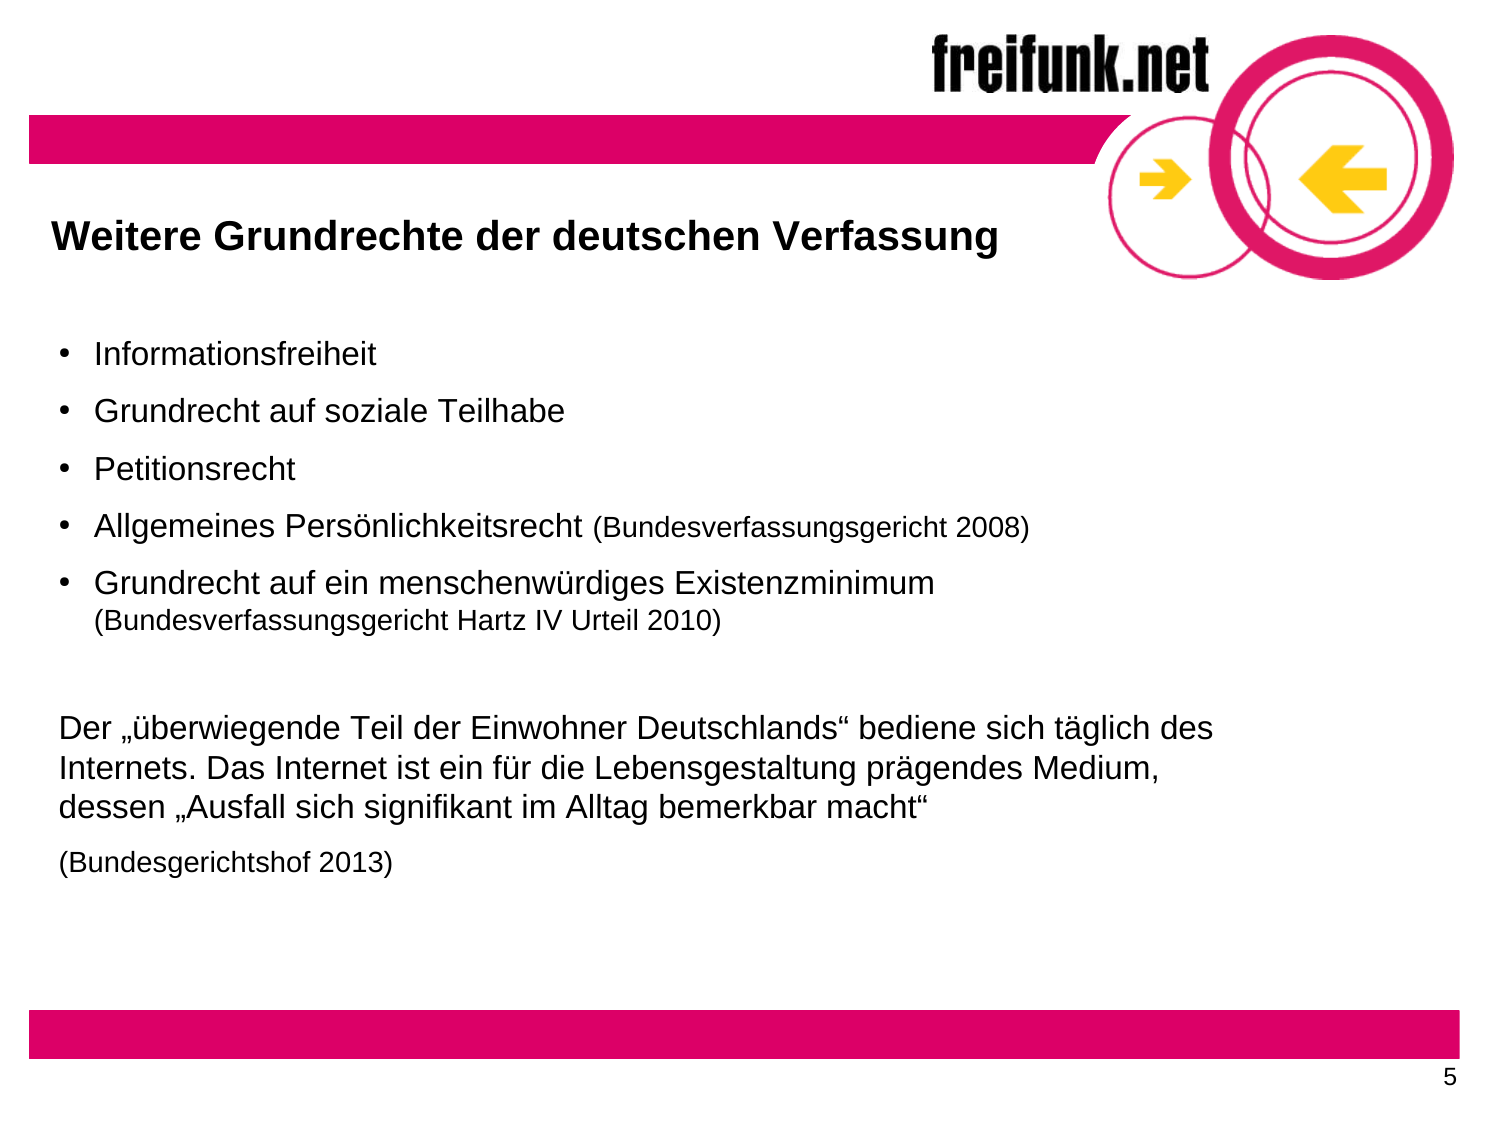

Weitere Grundrechte der deutschen Verfassung
Informationsfreiheit
Grundrecht auf soziale Teilhabe
Petitionsrecht
Allgemeines Persönlichkeitsrecht (Bundesverfassungsgericht 2008)
Grundrecht auf ein menschenwürdiges Existenzminimum (Bundesverfassungsgericht Hartz IV Urteil 2010)
Der „überwiegende Teil der Einwohner Deutschlands“ bediene sich täglich des Internets. Das Internet ist ein für die Lebensgestaltung prägendes Medium, dessen „Ausfall sich signifikant im Alltag bemerkbar macht“
(Bundesgerichtshof 2013)
5